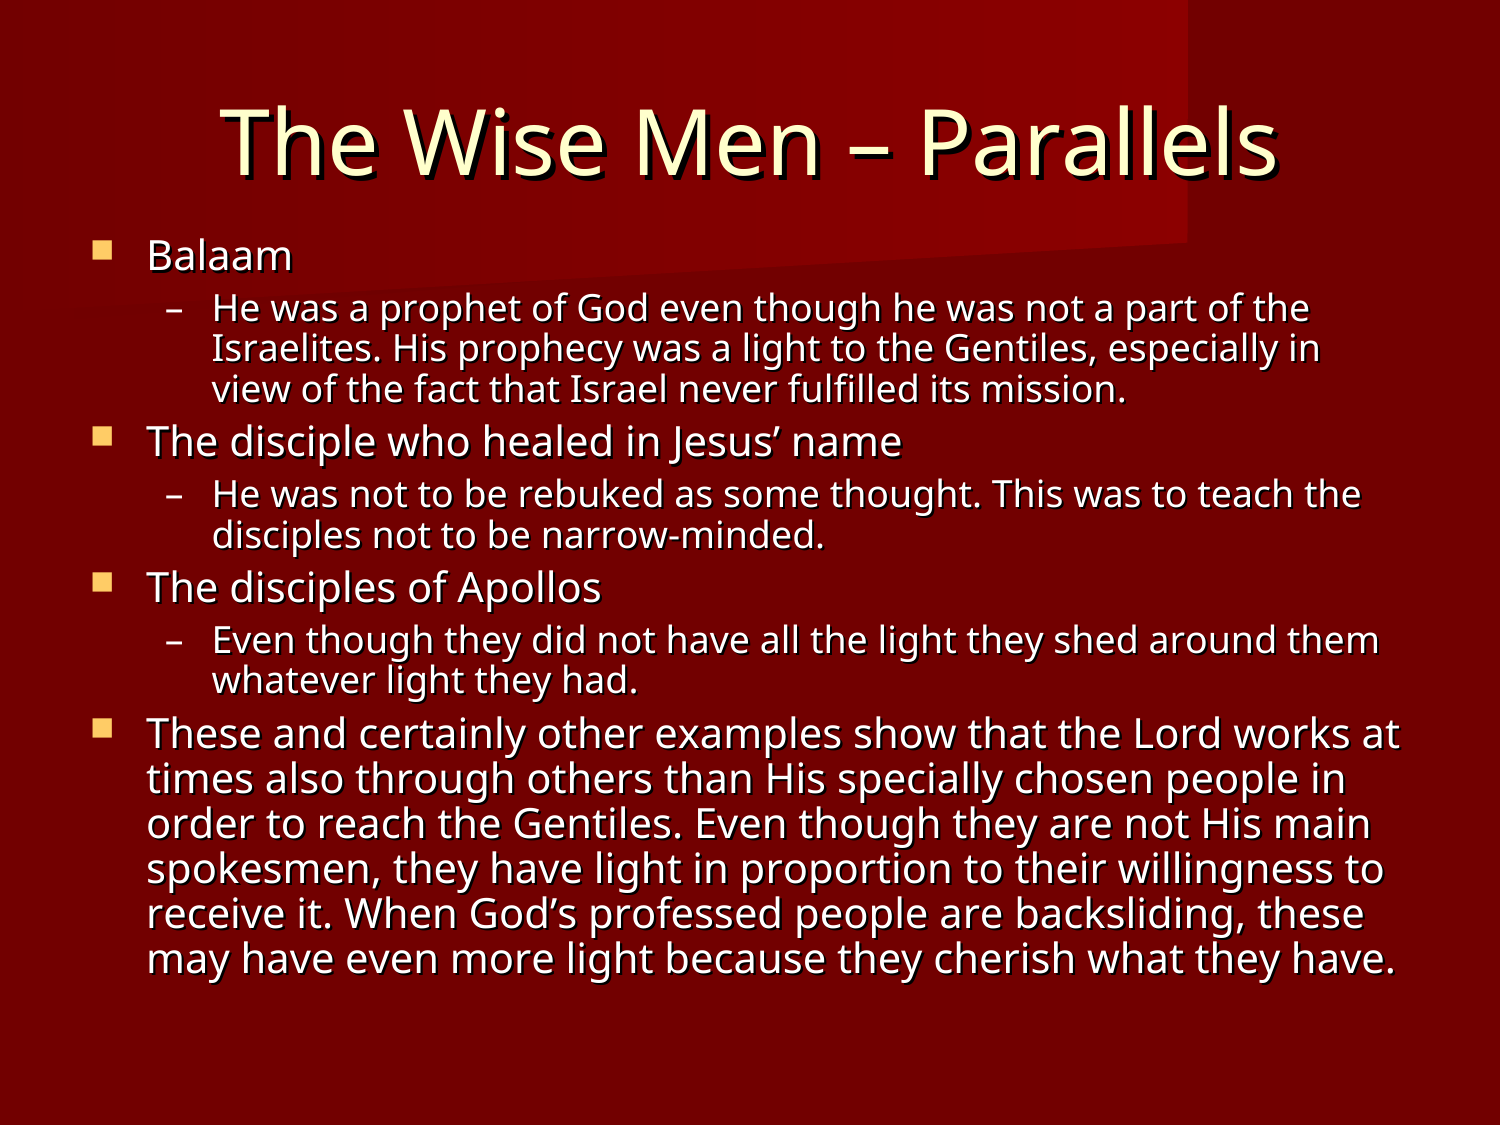

# The Wise Men – Parallels
Balaam
He was a prophet of God even though he was not a part of the Israelites. His prophecy was a light to the Gentiles, especially in view of the fact that Israel never fulfilled its mission.
The disciple who healed in Jesus’ name
He was not to be rebuked as some thought. This was to teach the disciples not to be narrow-minded.
The disciples of Apollos
Even though they did not have all the light they shed around them whatever light they had.
These and certainly other examples show that the Lord works at times also through others than His specially chosen people in order to reach the Gentiles. Even though they are not His main spokesmen, they have light in proportion to their willingness to receive it. When God’s professed people are backsliding, these may have even more light because they cherish what they have.